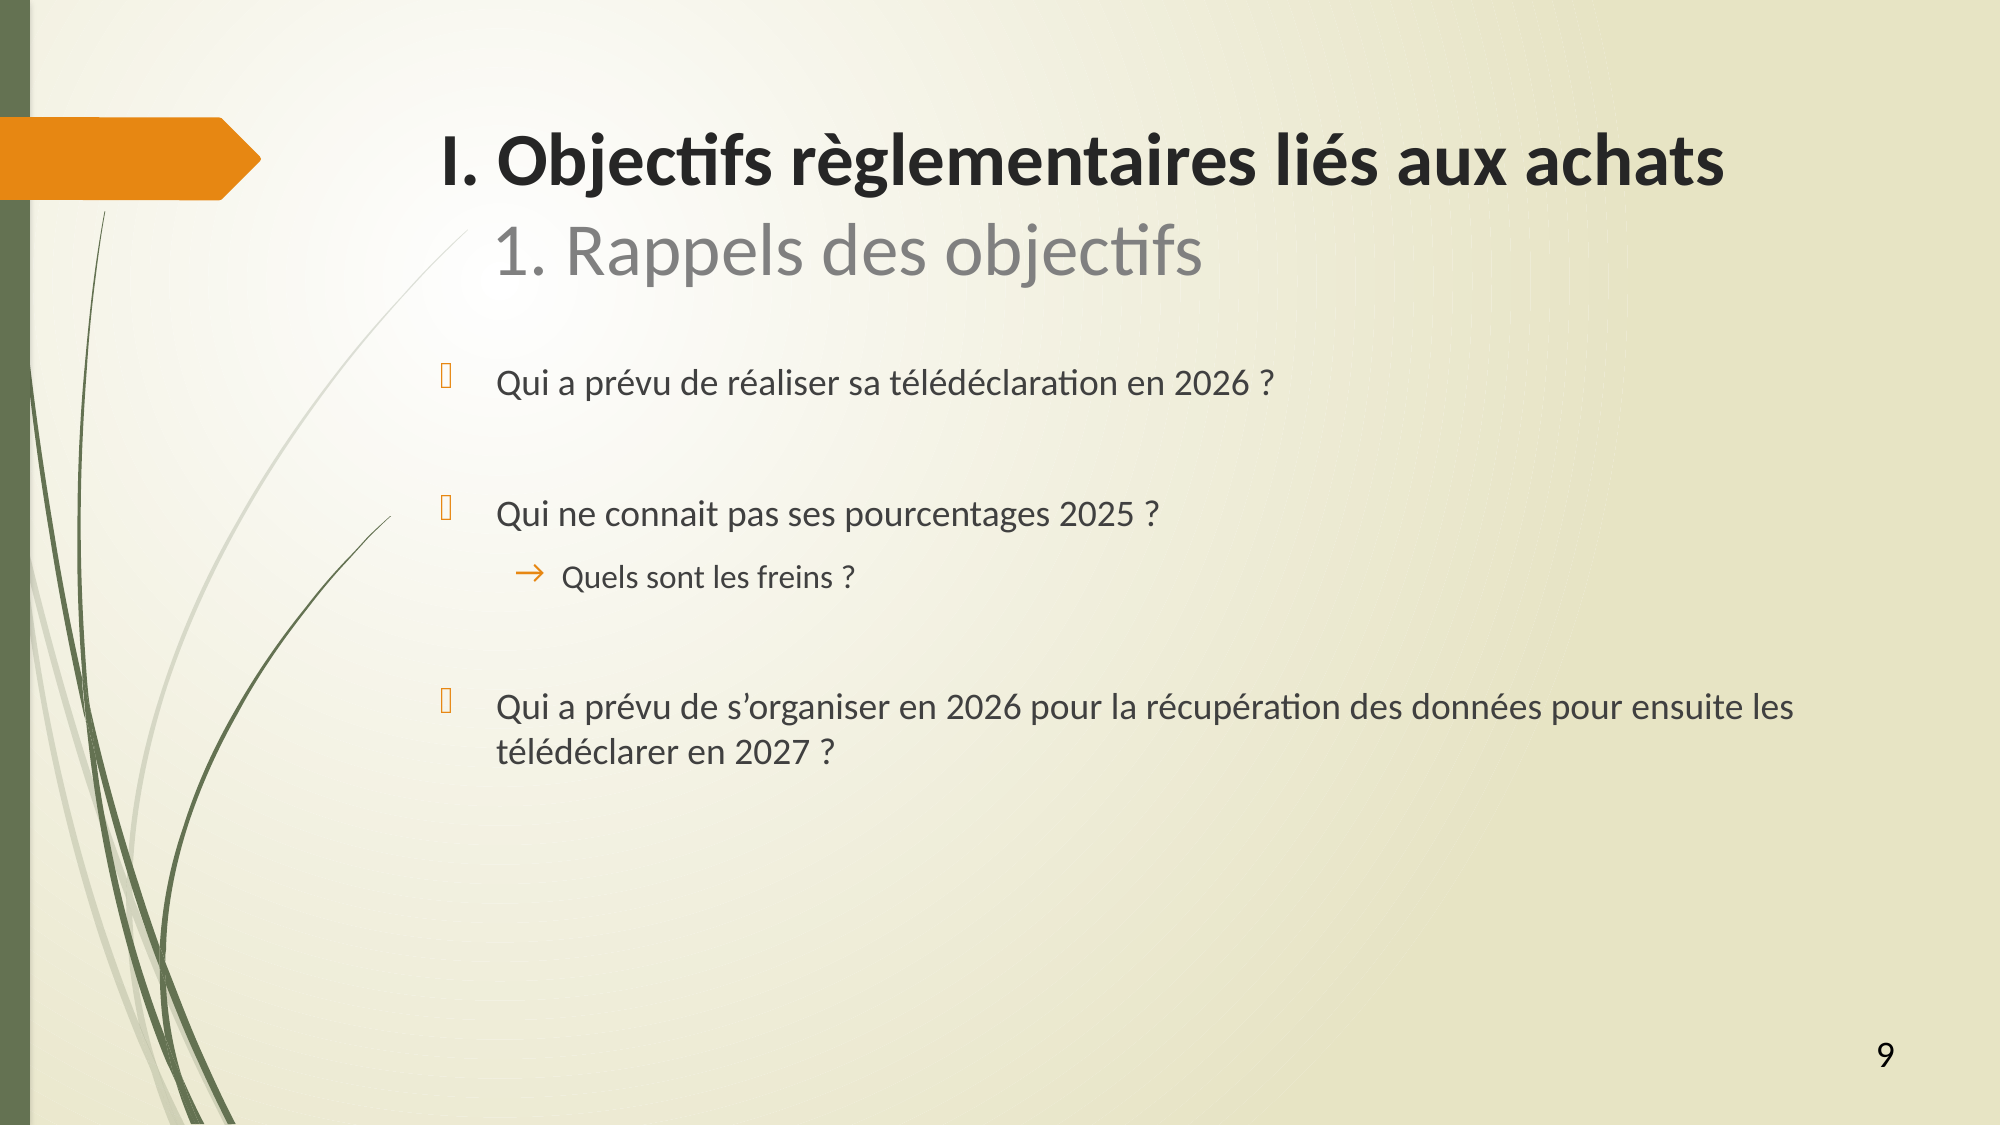

I. Objectifs règlementaires liés aux achats
 1. Rappels des objectifs
# Qui a prévu de réaliser sa télédéclaration en 2026 ?
Qui ne connait pas ses pourcentages 2025 ?
Quels sont les freins ?
Qui a prévu de s’organiser en 2026 pour la récupération des données pour ensuite les télédéclarer en 2027 ?